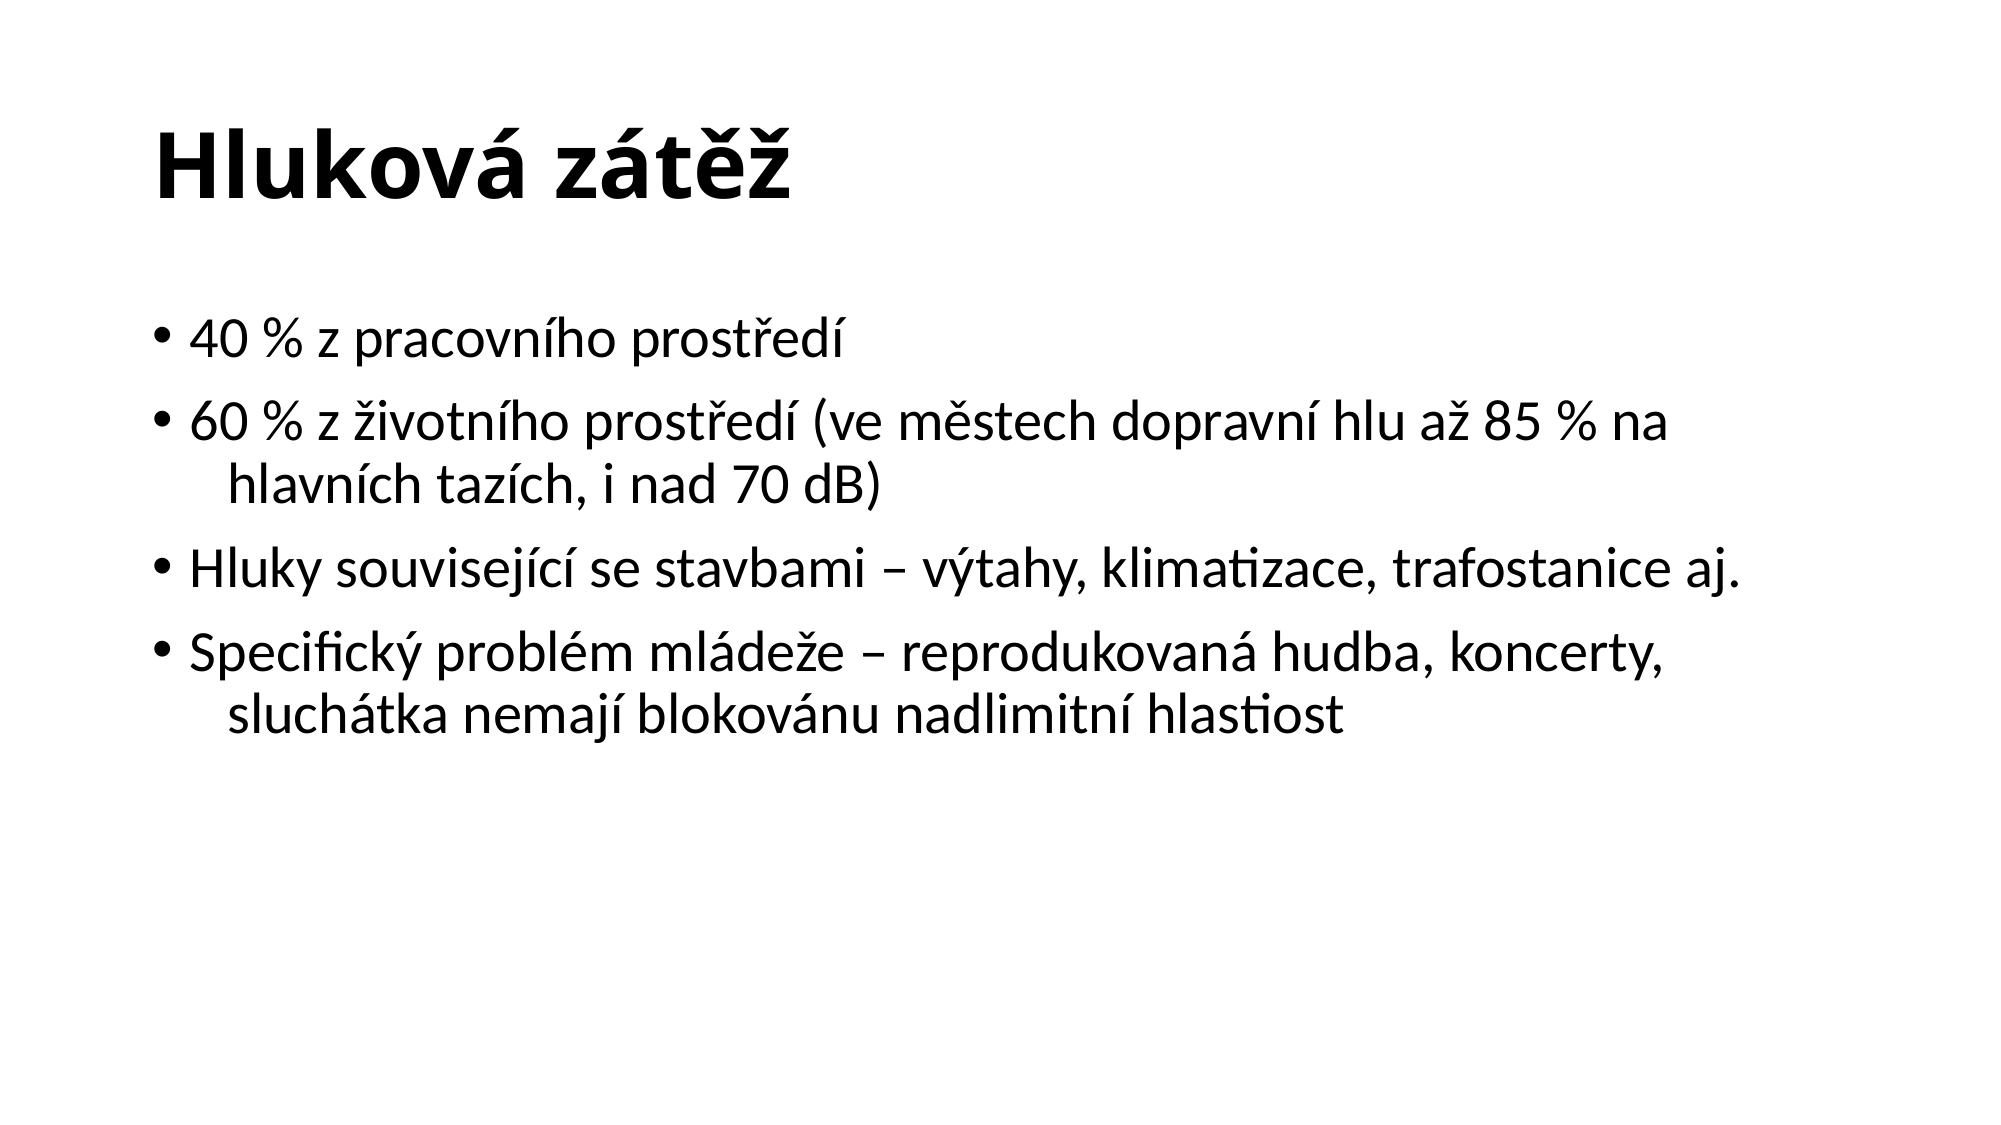

# Hluková zátěž
40 % z pracovního prostředí
60 % z životního prostředí (ve městech dopravní hlu až 85 % na hlavních tazích, i nad 70 dB)
Hluky související se stavbami – výtahy, klimatizace, trafostanice aj.
Specifický problém mládeže – reprodukovaná hudba, koncerty, sluchátka nemají blokovánu nadlimitní hlastiost